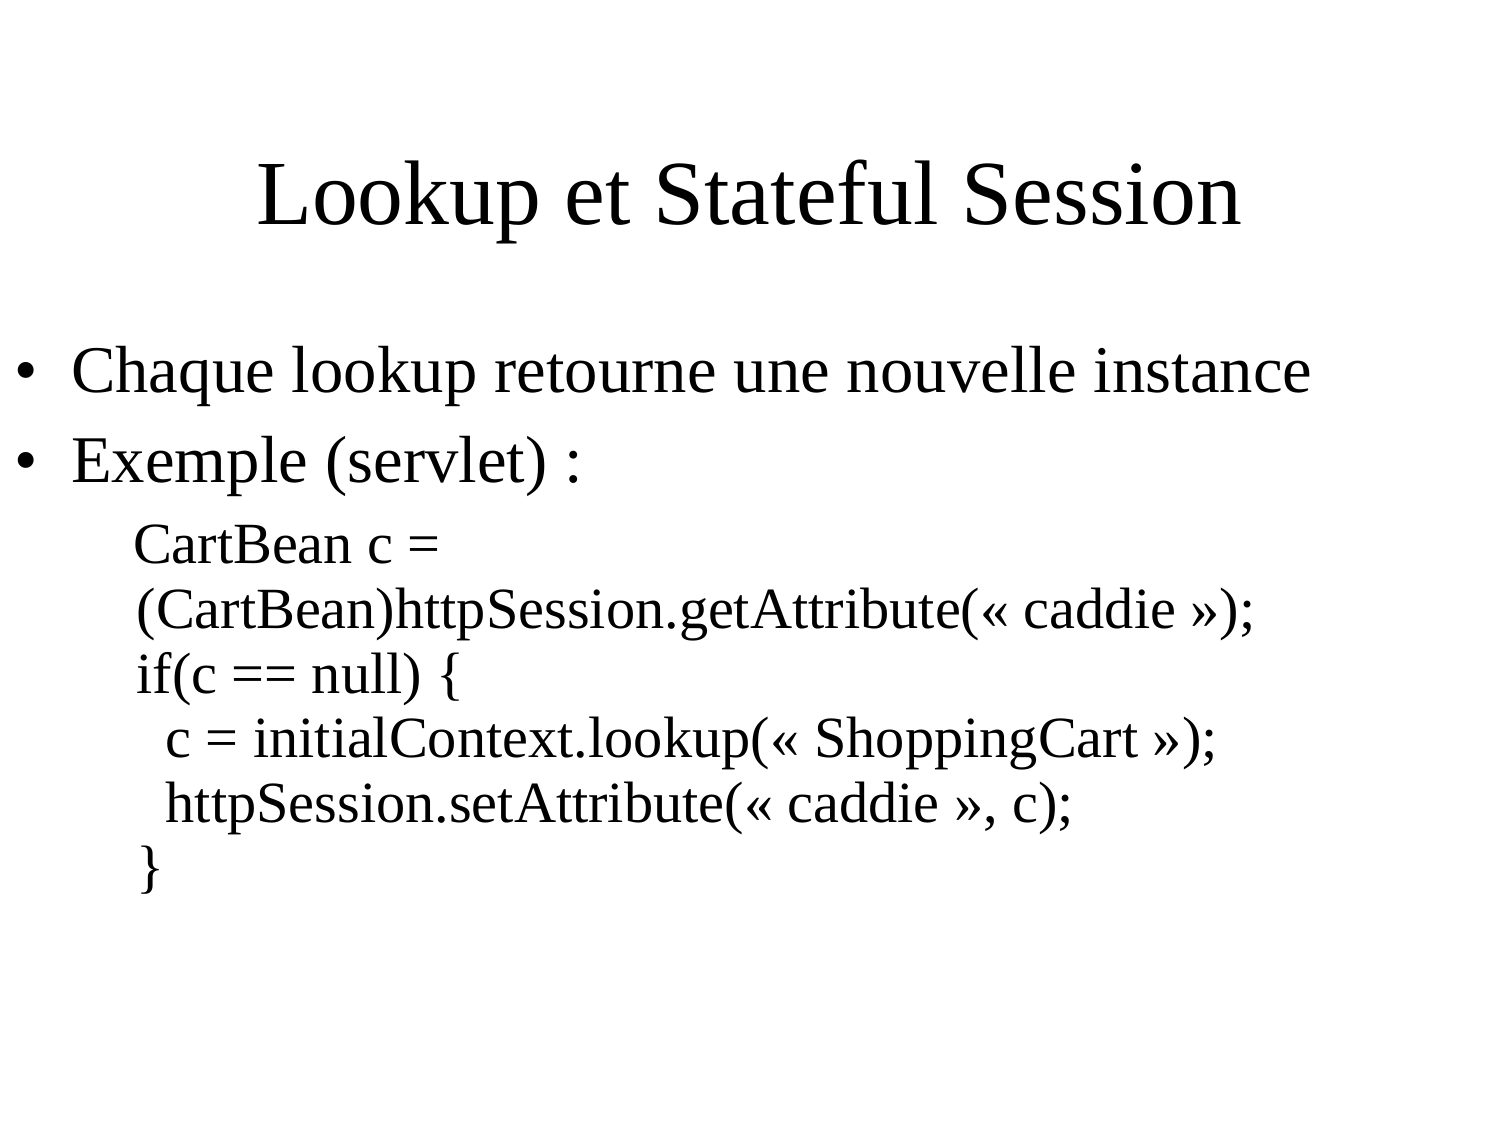

# Lookup et Stateful Session
Chaque lookup retourne une nouvelle instance
Exemple (servlet) :
 CartBean c = (CartBean)httpSession.getAttribute(« caddie »);
if(c == null) {
 c = initialContext.lookup(« ShoppingCart »);
 httpSession.setAttribute(« caddie », c);
}